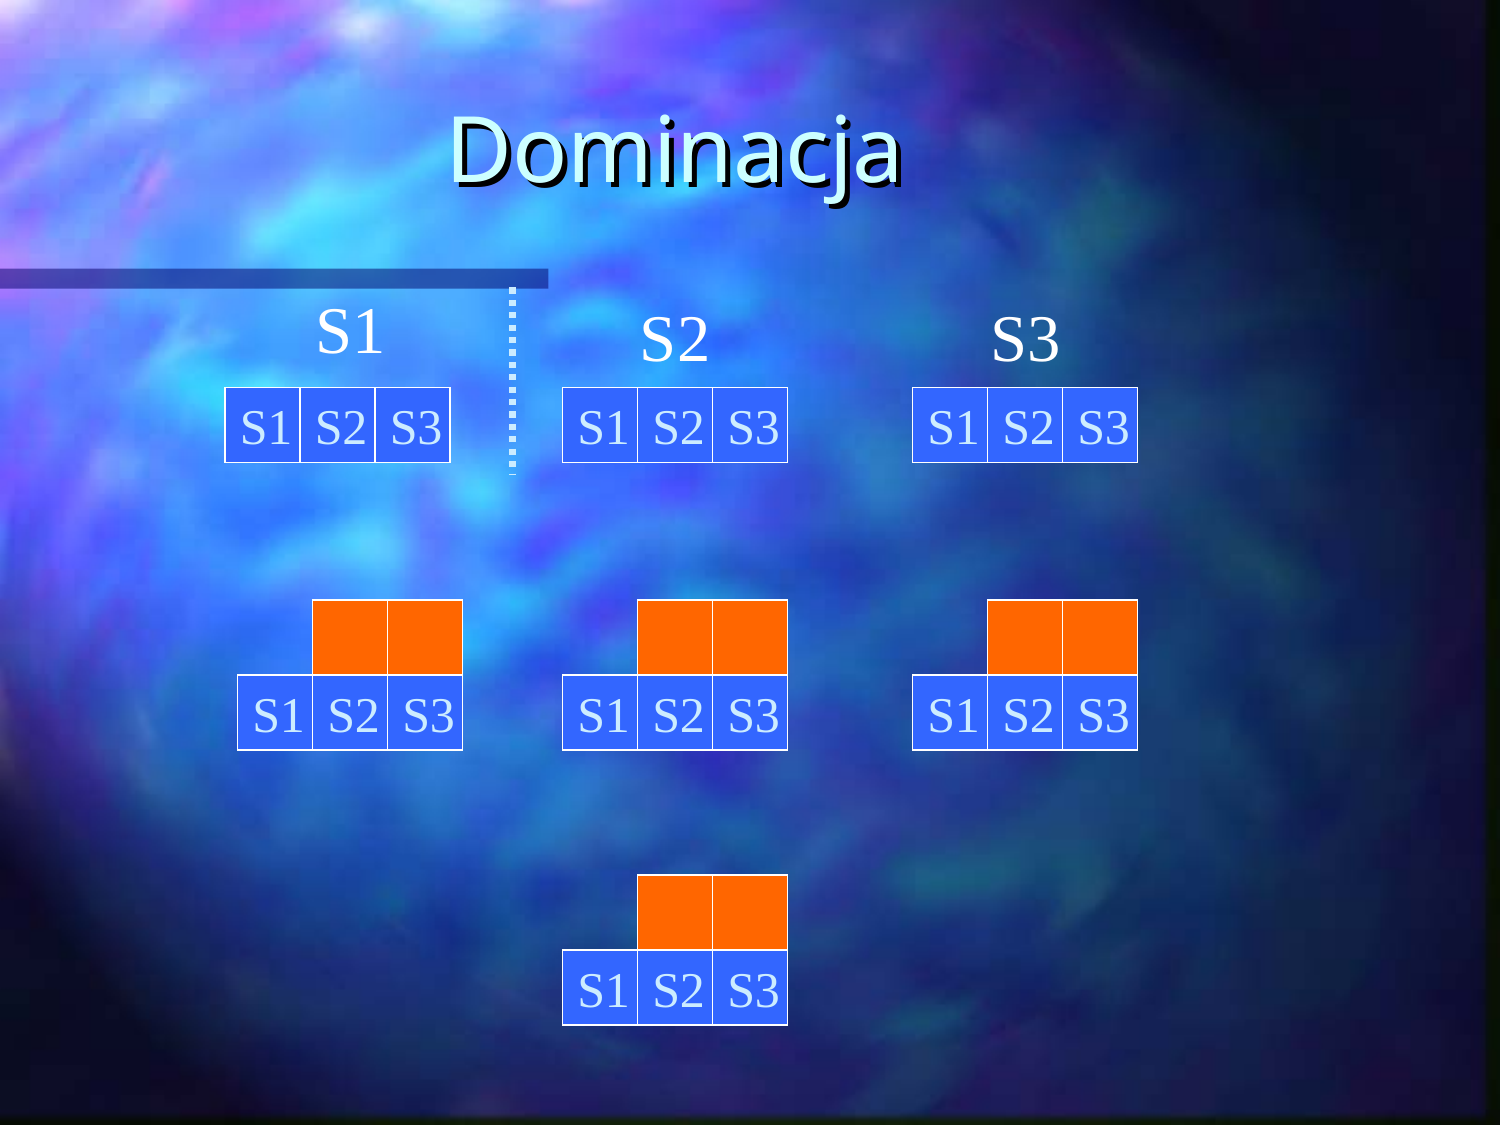

# Dominacja
S1
S2
S3
S1
S2
S3
S1
S2
S3
S1
S2
S3
S1
S2
S3
S1
S2
S3
S1
S2
S3
S1
S2
S3